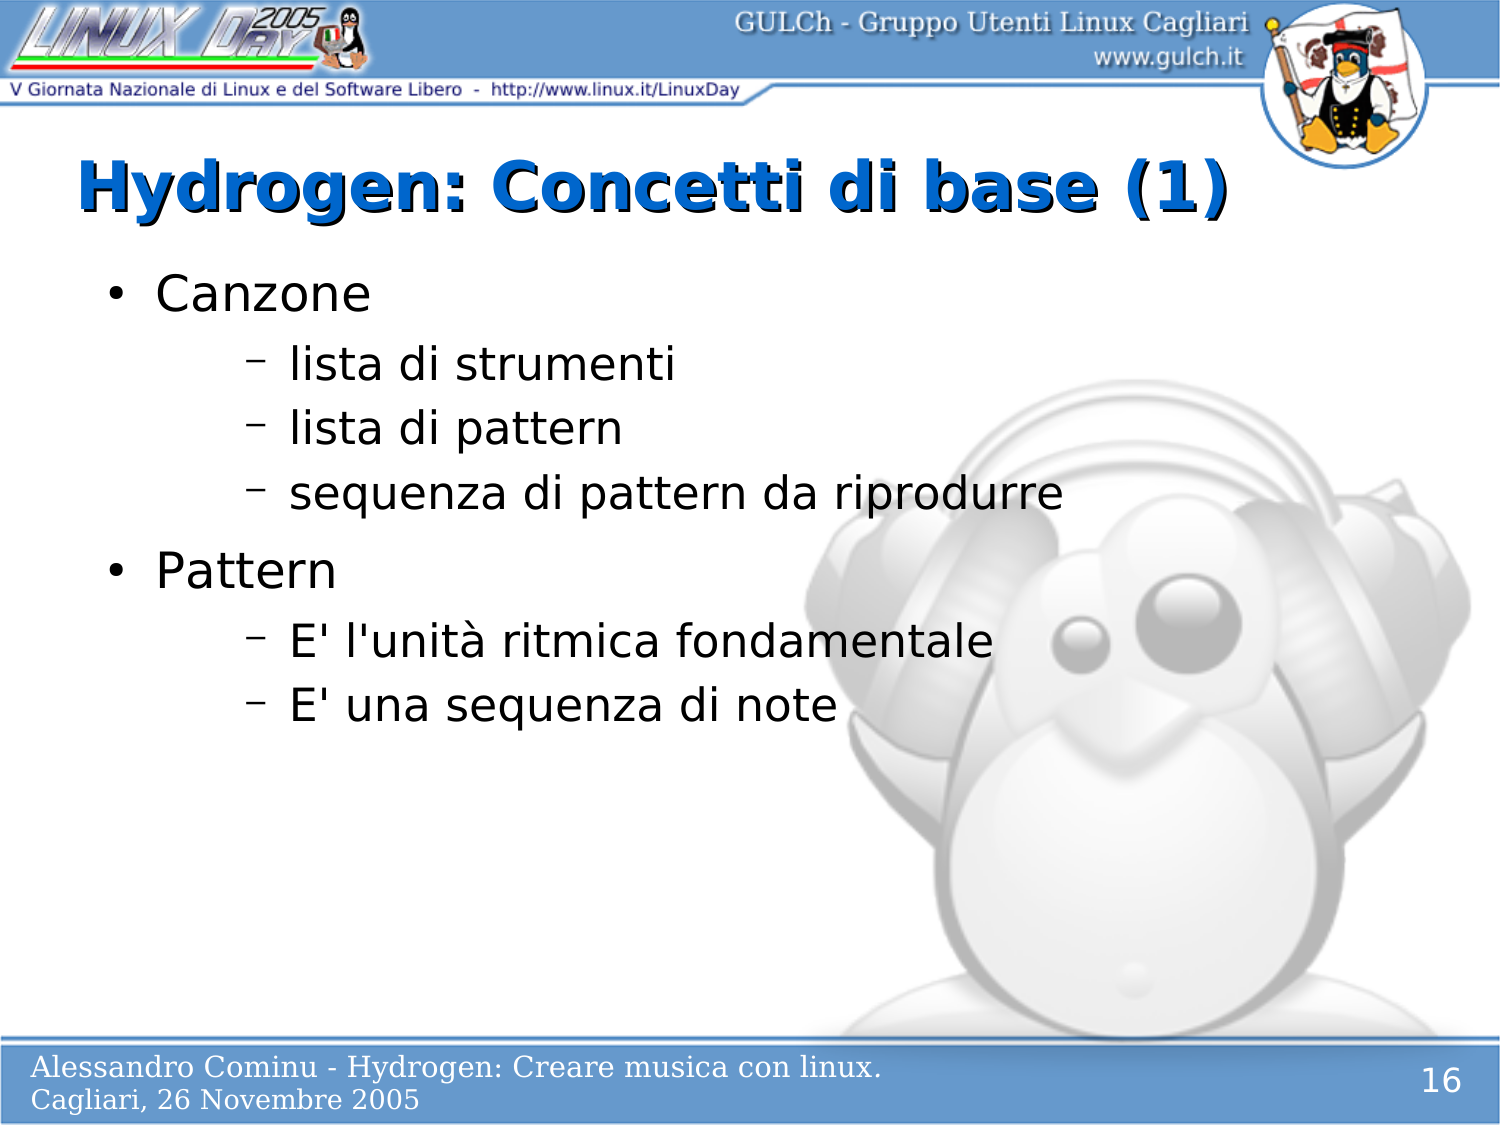

# Hydrogen: Concetti di base (1)
Canzone
lista di strumenti
lista di pattern
sequenza di pattern da riprodurre
Pattern
E' l'unità ritmica fondamentale
E' una sequenza di note